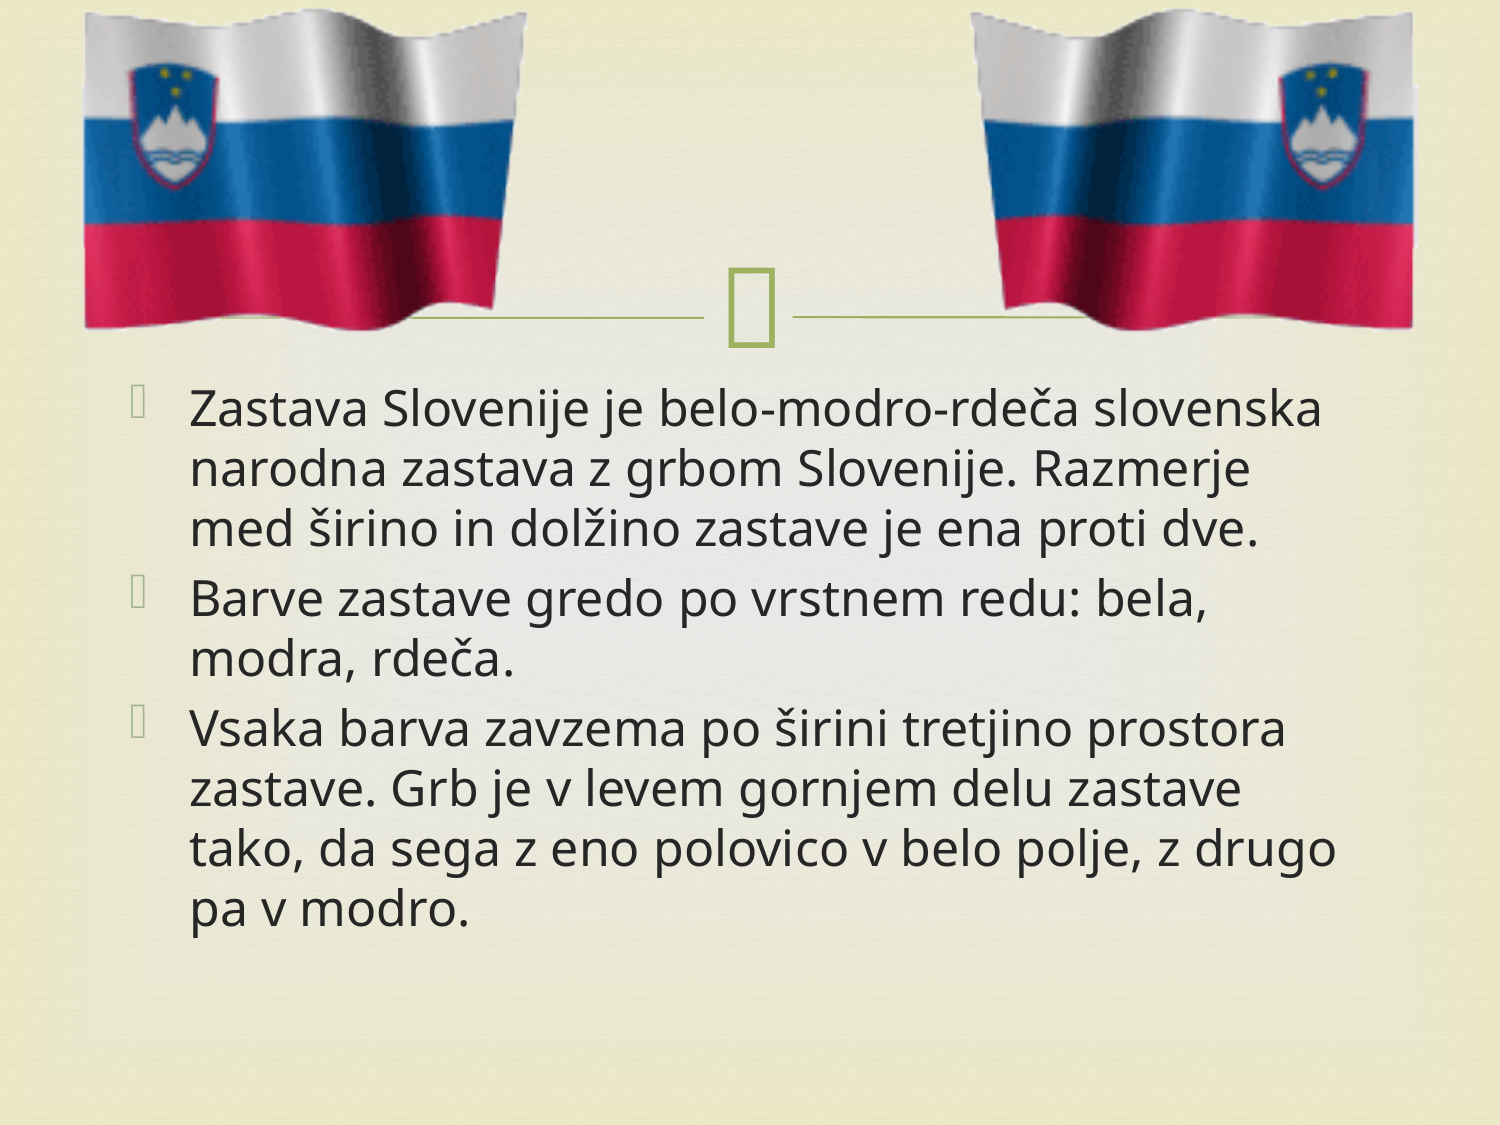

# Zastava Slovenije je belo-modro-rdeča slovenska narodna zastava z grbom Slovenije. Razmerje med širino in dolžino zastave je ena proti dve.
Barve zastave gredo po vrstnem redu: bela, modra, rdeča.
Vsaka barva zavzema po širini tretjino prostora zastave. Grb je v levem gornjem delu zastave tako, da sega z eno polovico v belo polje, z drugo pa v modro.